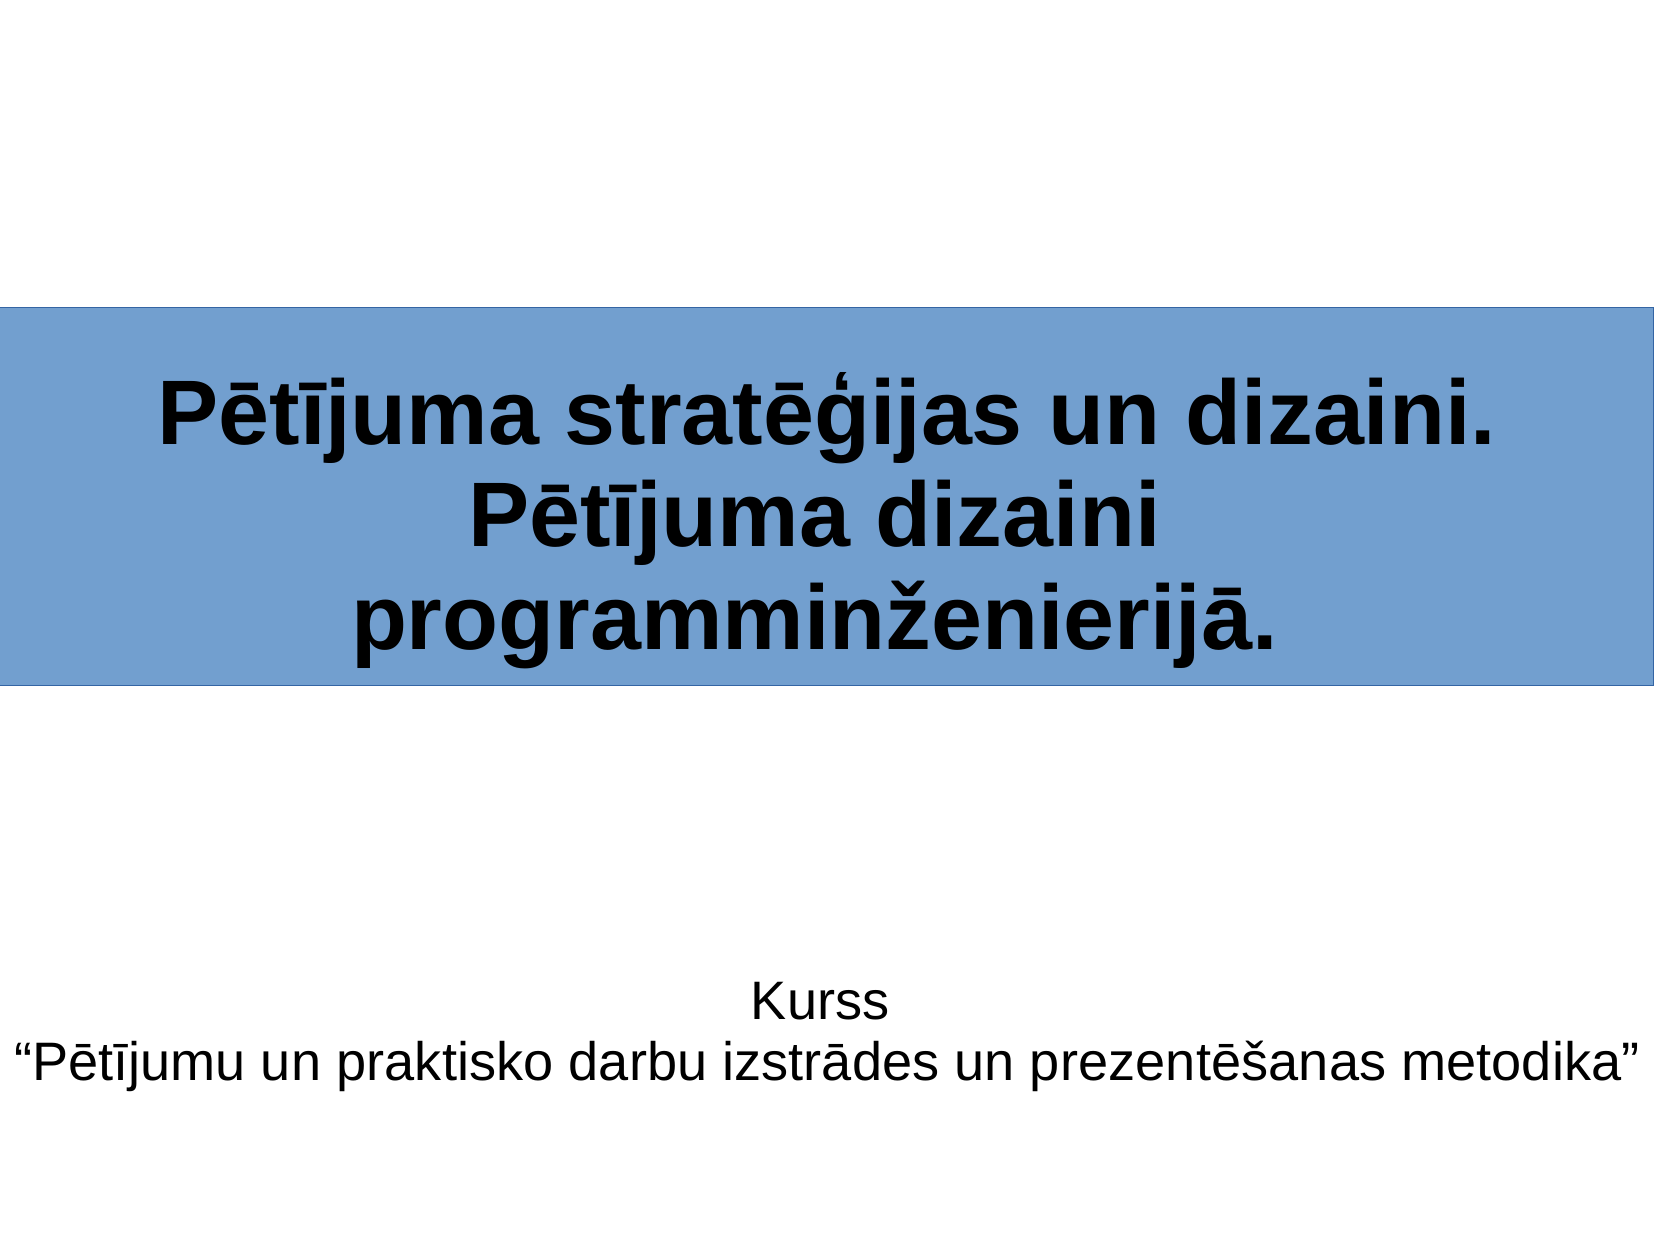

# Pētījuma stratēģijas un dizaini. Pētījuma dizaini programminženierijā.
Kurss
“Pētījumu un praktisko darbu izstrādes un prezentēšanas metodika”